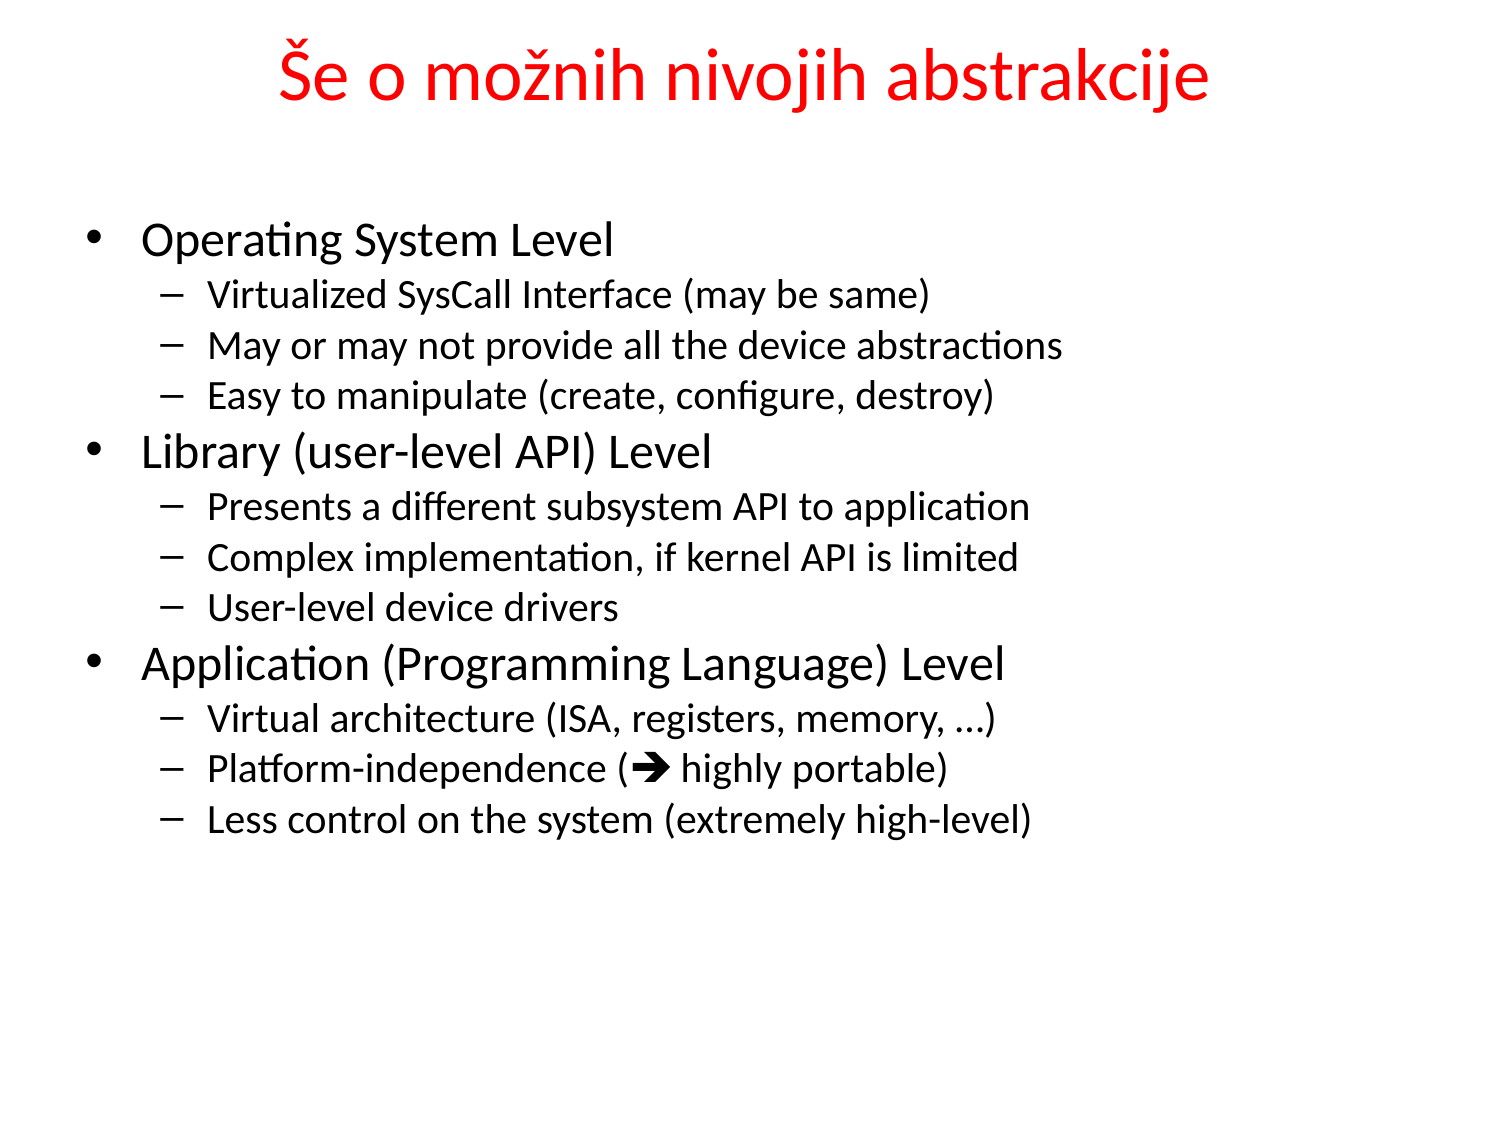

# Še o možnih nivojih abstrakcije
Operating System Level
Virtualized SysCall Interface (may be same)
May or may not provide all the device abstractions
Easy to manipulate (create, configure, destroy)
Library (user-level API) Level
Presents a different subsystem API to application
Complex implementation, if kernel API is limited
User-level device drivers
Application (Programming Language) Level
Virtual architecture (ISA, registers, memory, …)
Platform-independence ( highly portable)
Less control on the system (extremely high-level)